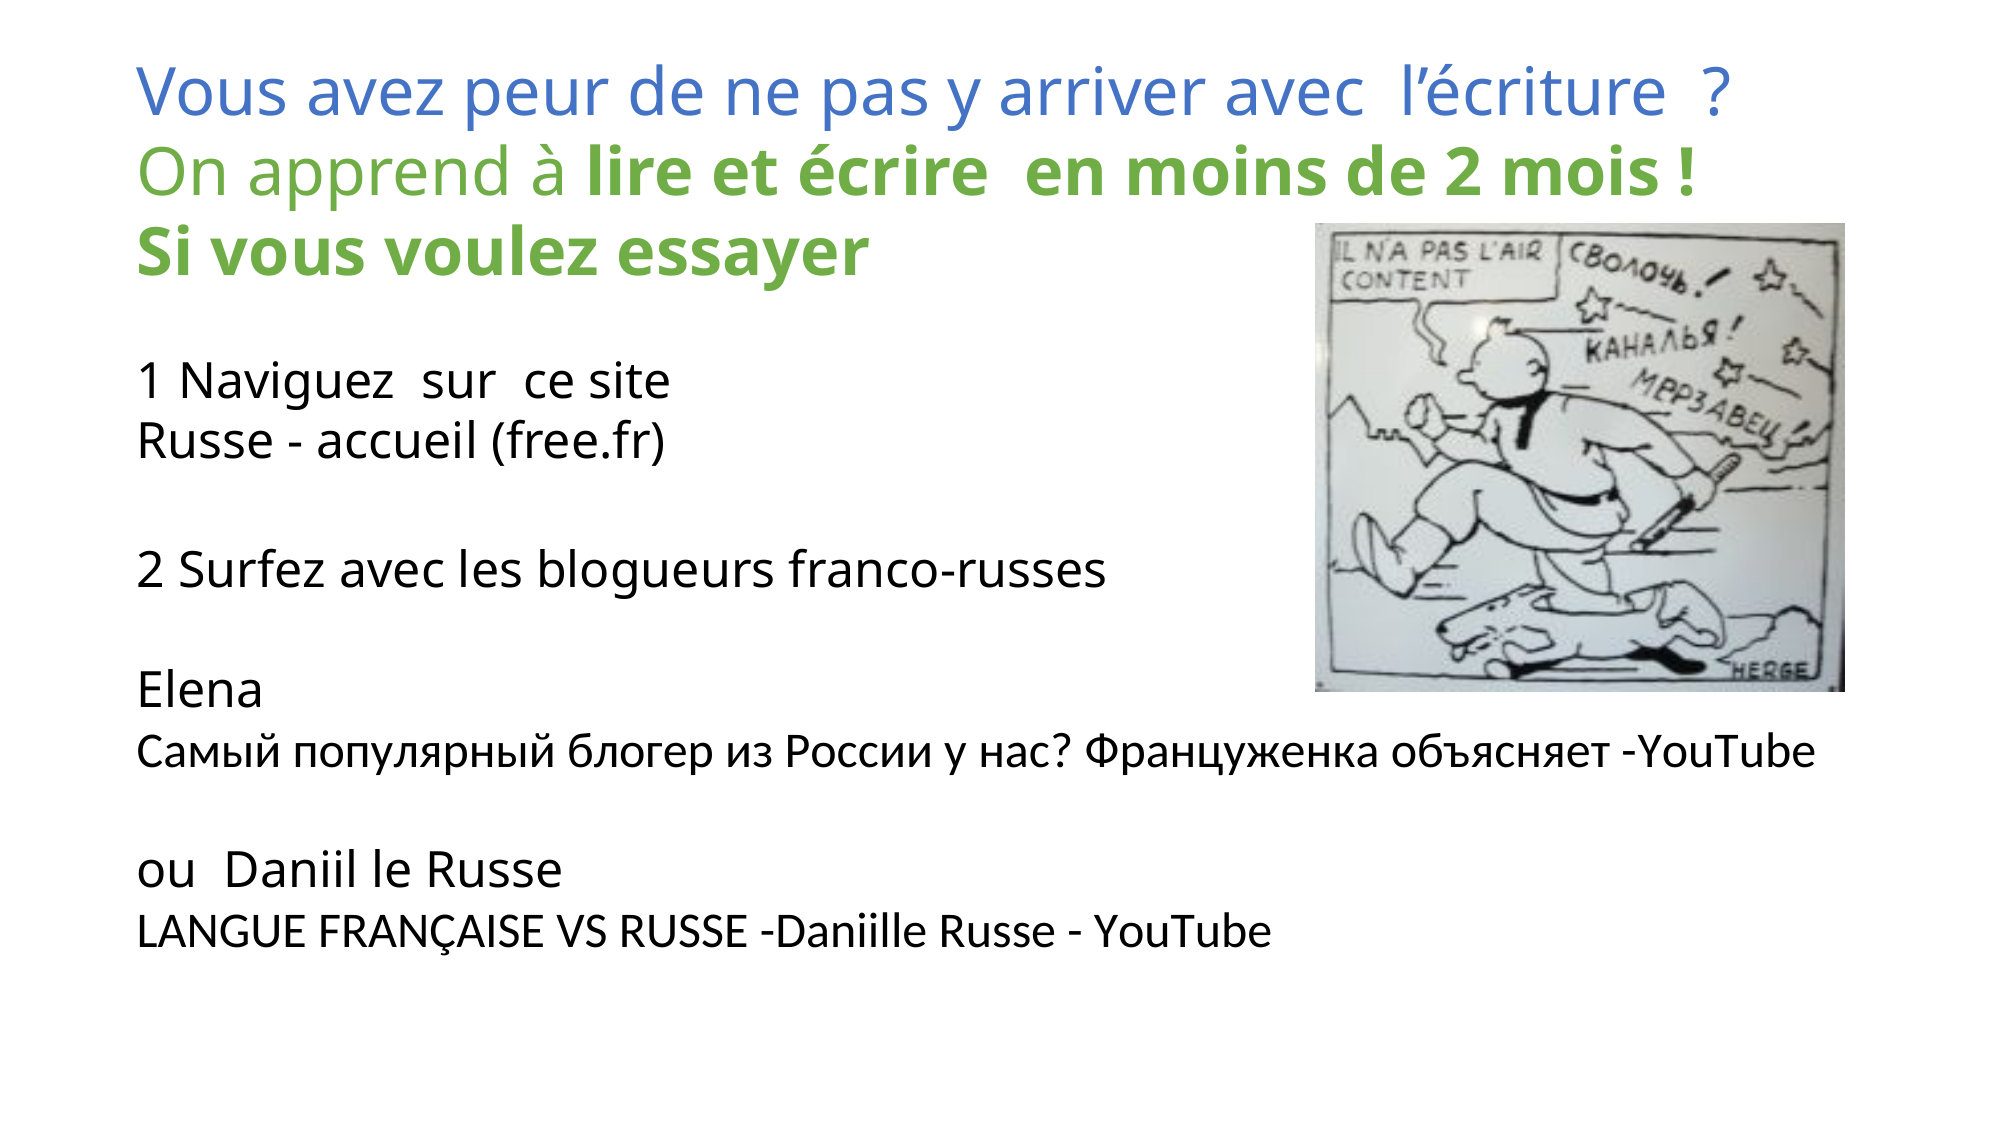

Vous avez peur de ne pas y arriver avec l’écriture ?
On apprend à lire et écrire en moins de 2 mois !
Si vous voulez essayer
1 Naviguez sur ce site
Russe - accueil (free.fr)
2 Surfez avec les blogueurs franco-russes
Elena
Самый популярный блогер из России у нас? Француженка объясняет -YouTube
ou Daniil le Russe
LANGUE FRANÇAISE VS RUSSE -Daniille Russe - YouTube